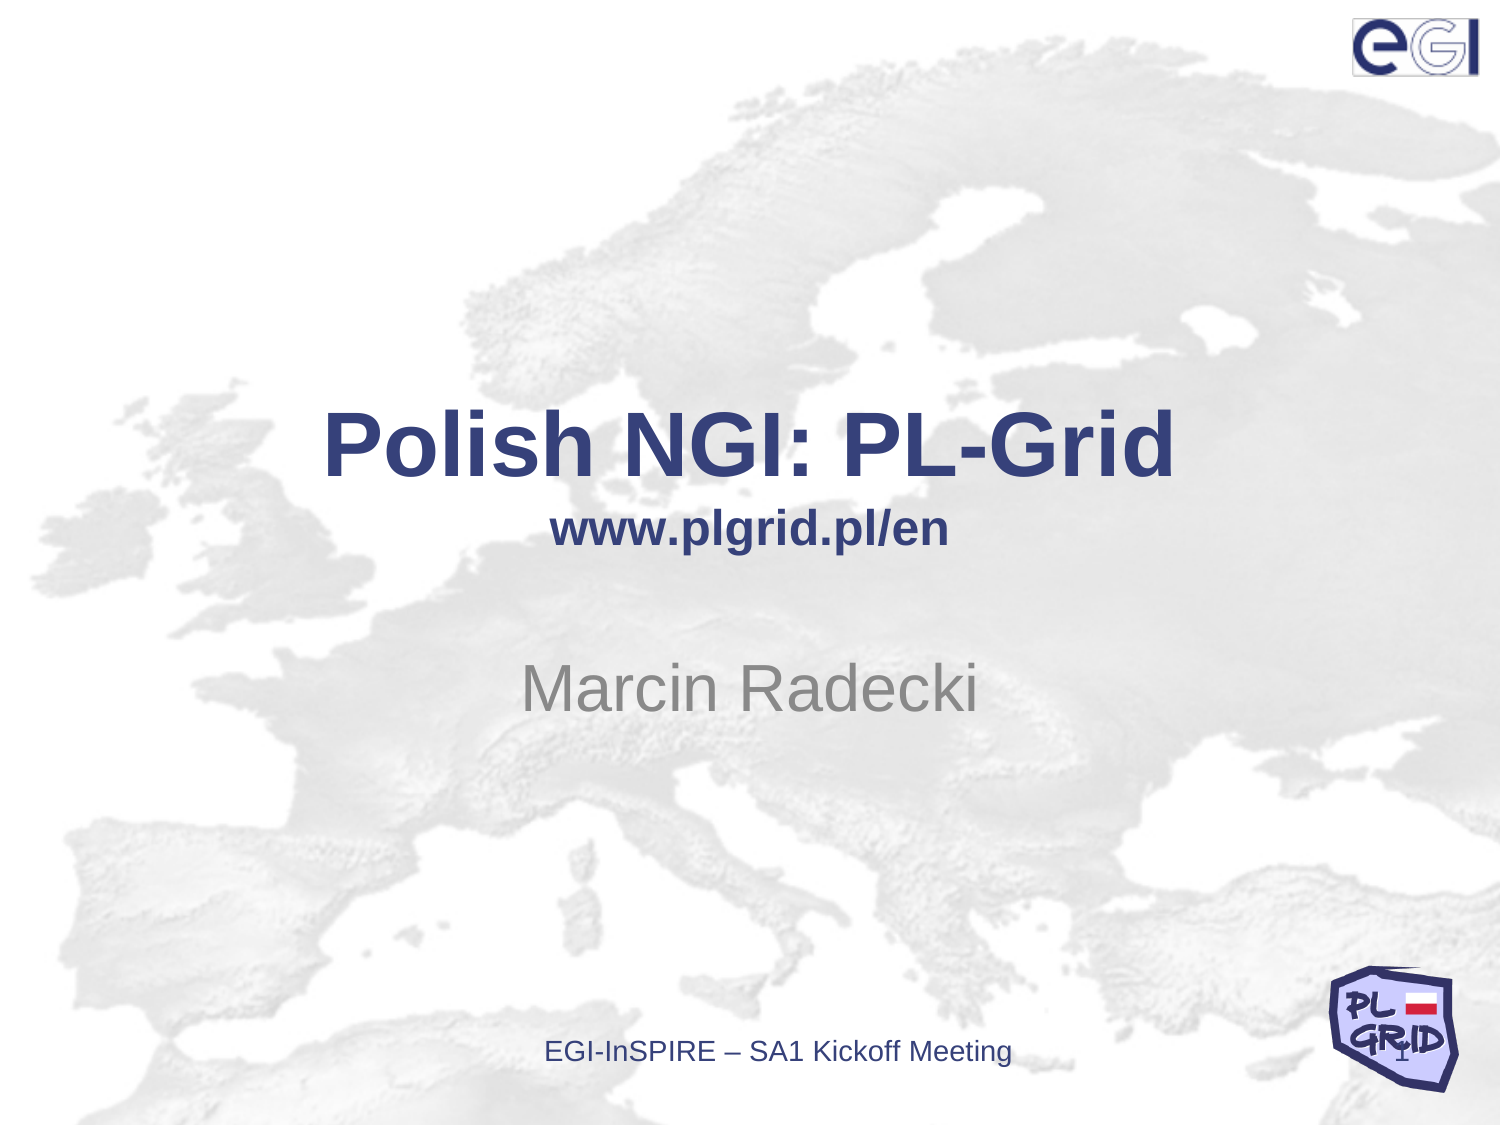

# Polish NGI: PL-Grid www.plgrid.pl/en
Marcin Radecki
EGI-InSPIRE – SA1 Kickoff Meeting